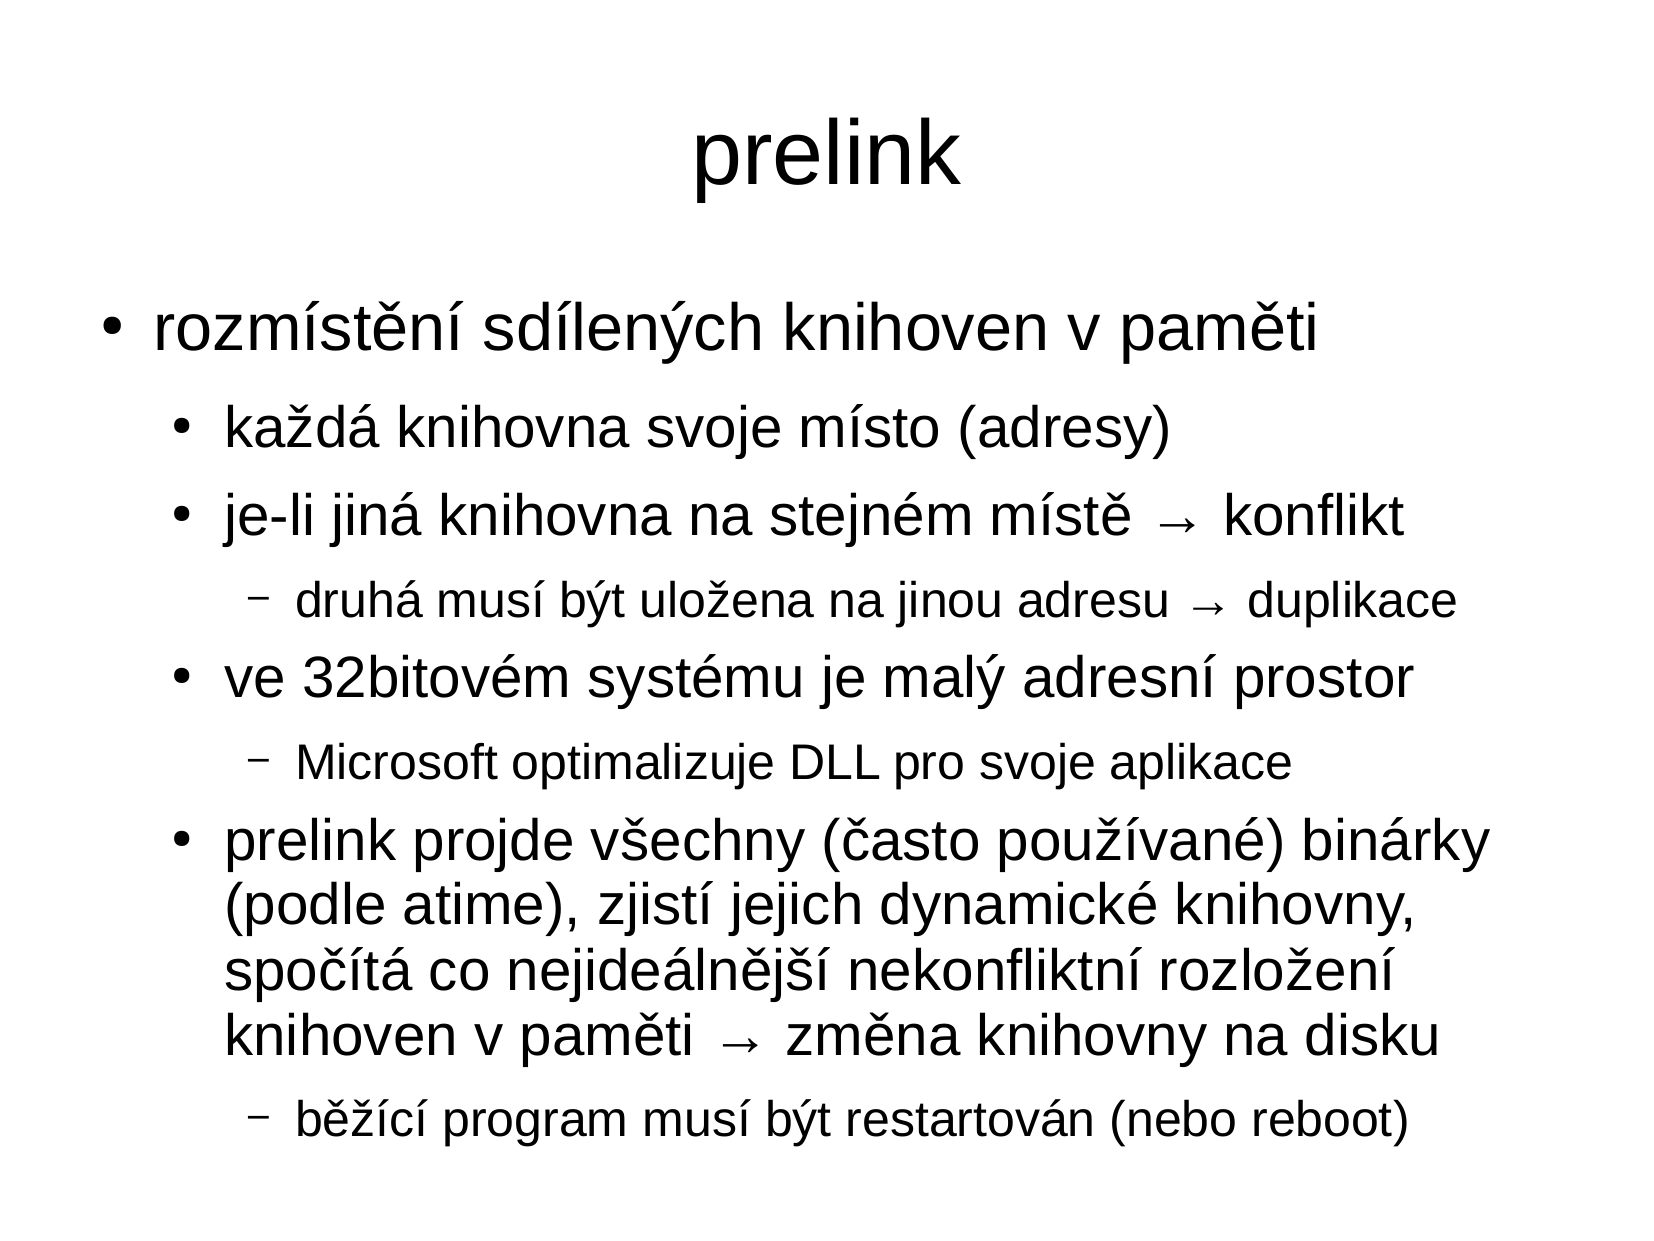

# prelink
rozmístění sdílených knihoven v paměti
každá knihovna svoje místo (adresy)
je-li jiná knihovna na stejném místě → konflikt
druhá musí být uložena na jinou adresu → duplikace
ve 32bitovém systému je malý adresní prostor
Microsoft optimalizuje DLL pro svoje aplikace
prelink projde všechny (často používané) binárky (podle atime), zjistí jejich dynamické knihovny, spočítá co nejideálnější nekonfliktní rozložení knihoven v paměti → změna knihovny na disku
běžící program musí být restartován (nebo reboot)